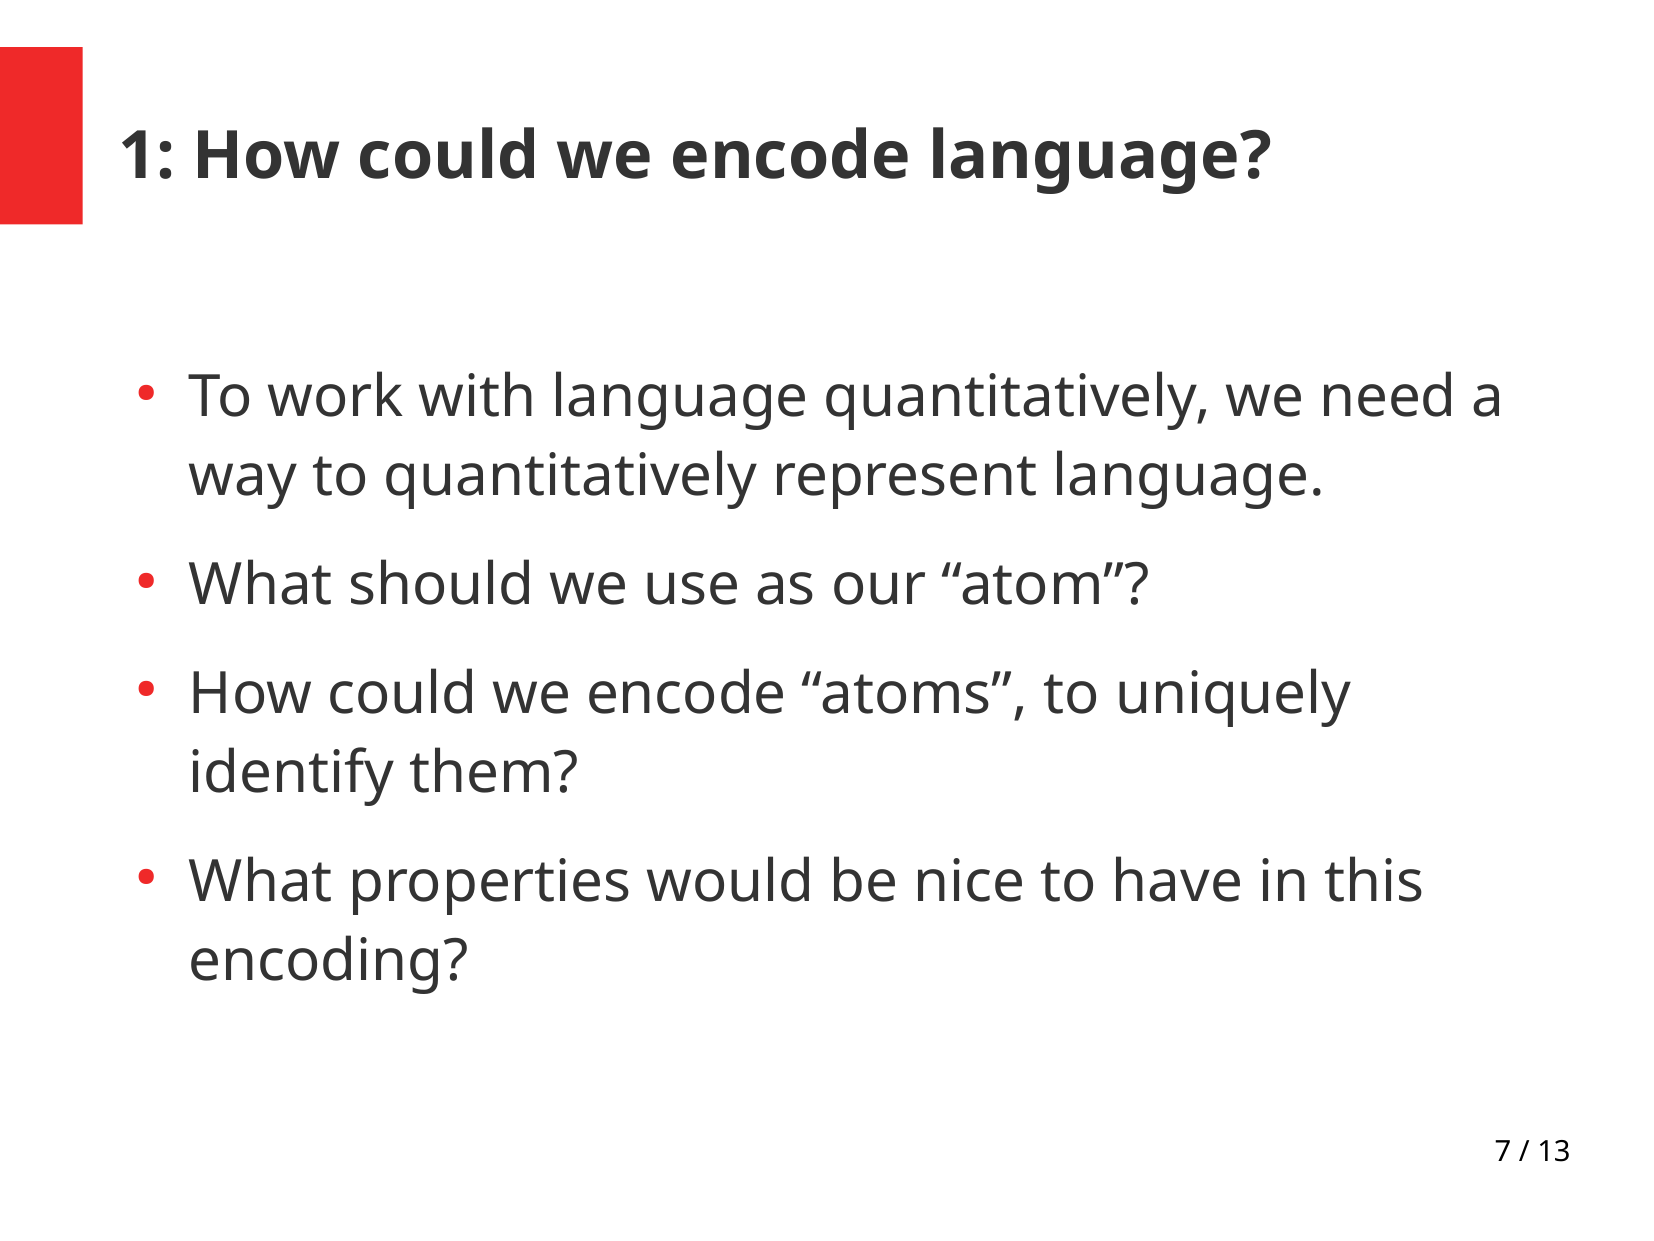

# 1: How could we encode language?
To work with language quantitatively, we need a way to quantitatively represent language.
What should we use as our “atom”?
How could we encode “atoms”, to uniquely identify them?
What properties would be nice to have in this encoding?
7